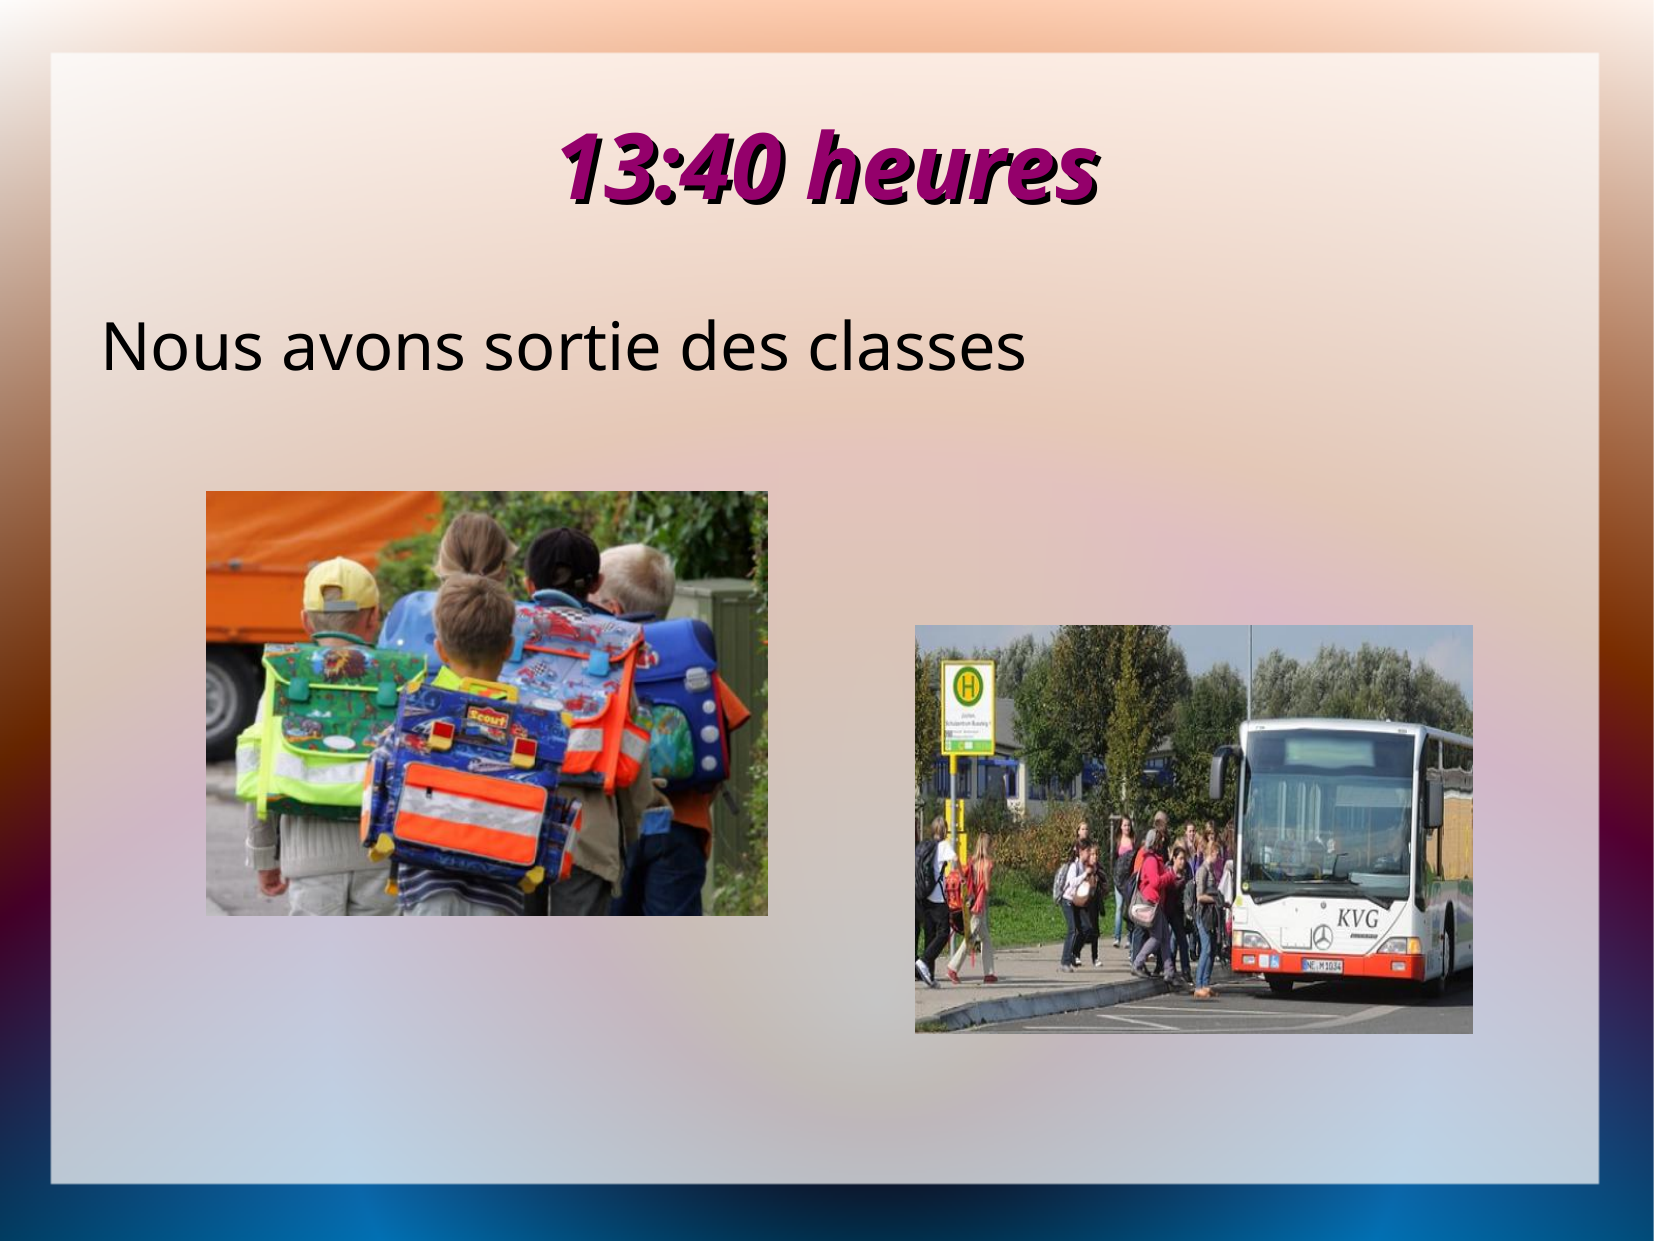

# 13:40 heures
Nous avons sortie des classes